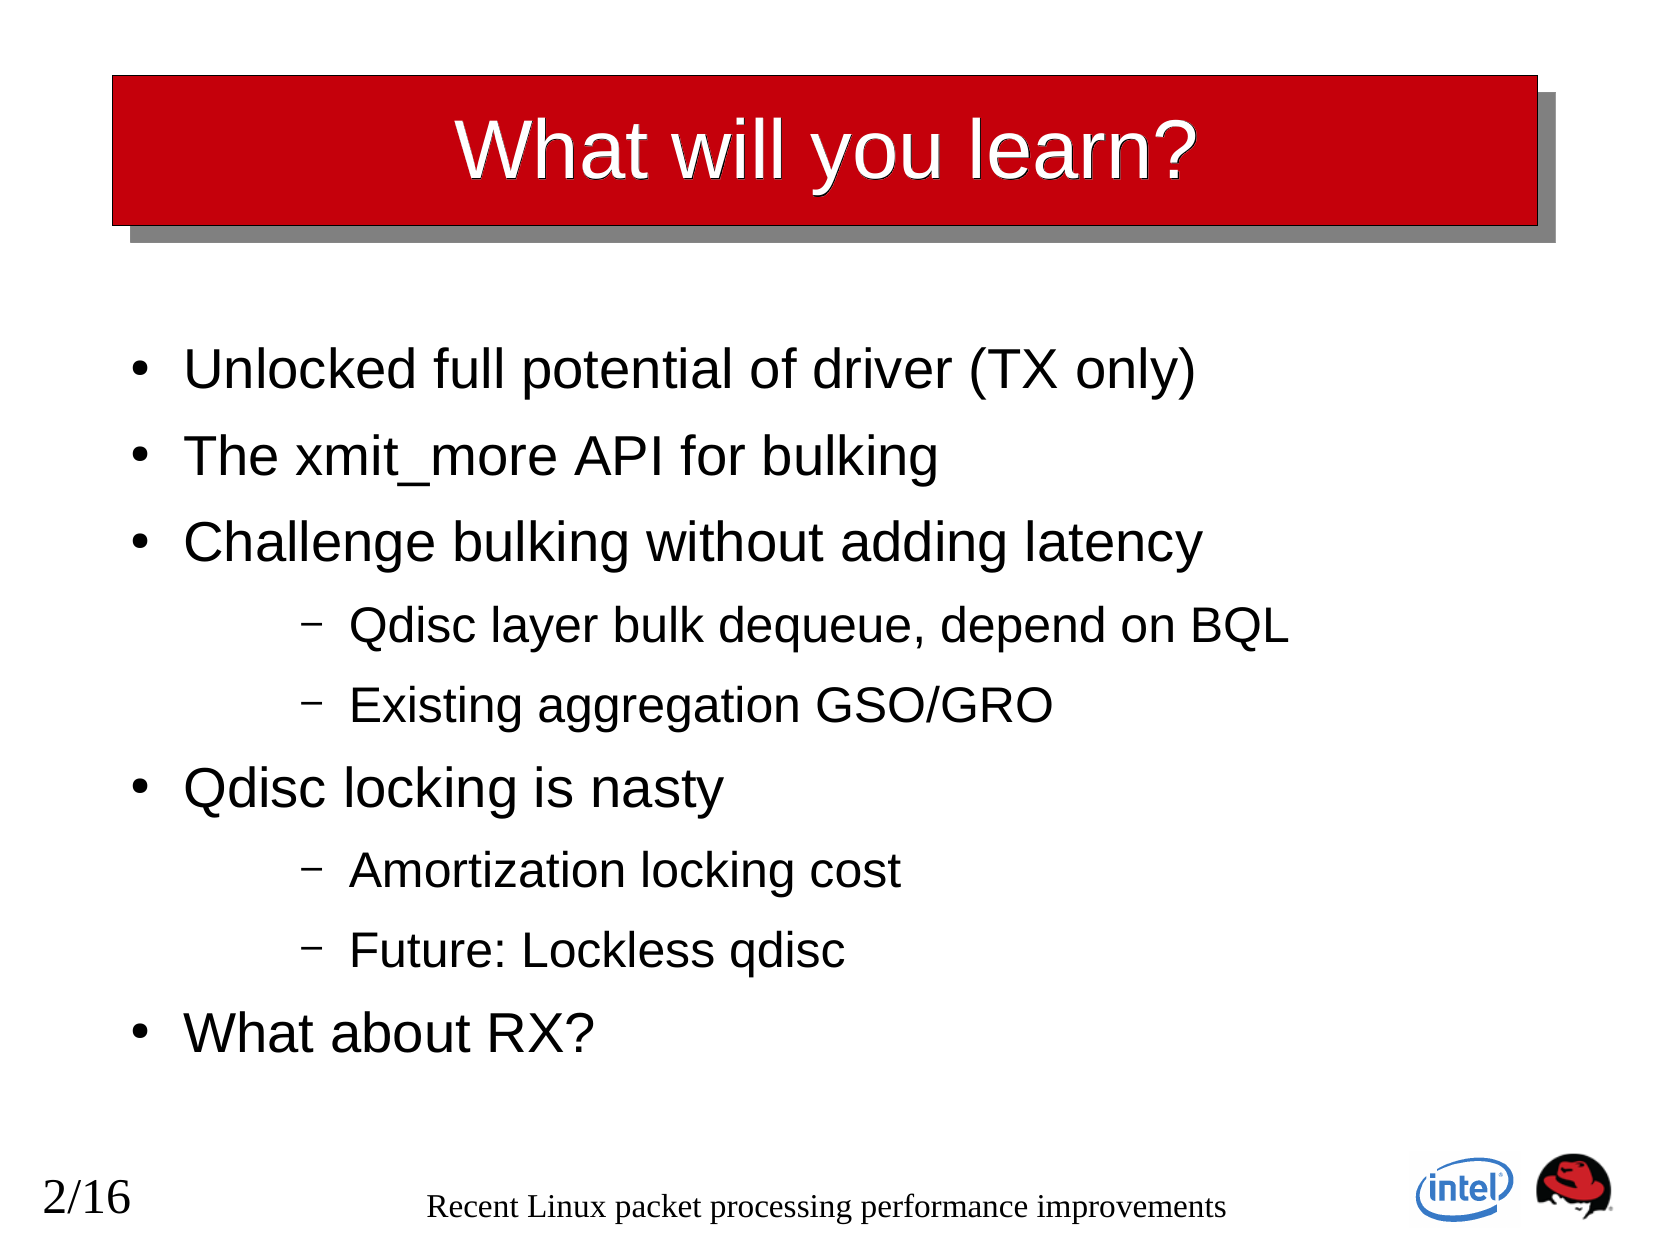

# What will you learn?
Unlocked full potential of driver (TX only)
The xmit_more API for bulking
Challenge bulking without adding latency
Qdisc layer bulk dequeue, depend on BQL
Existing aggregation GSO/GRO
Qdisc locking is nasty
Amortization locking cost
Future: Lockless qdisc
What about RX?